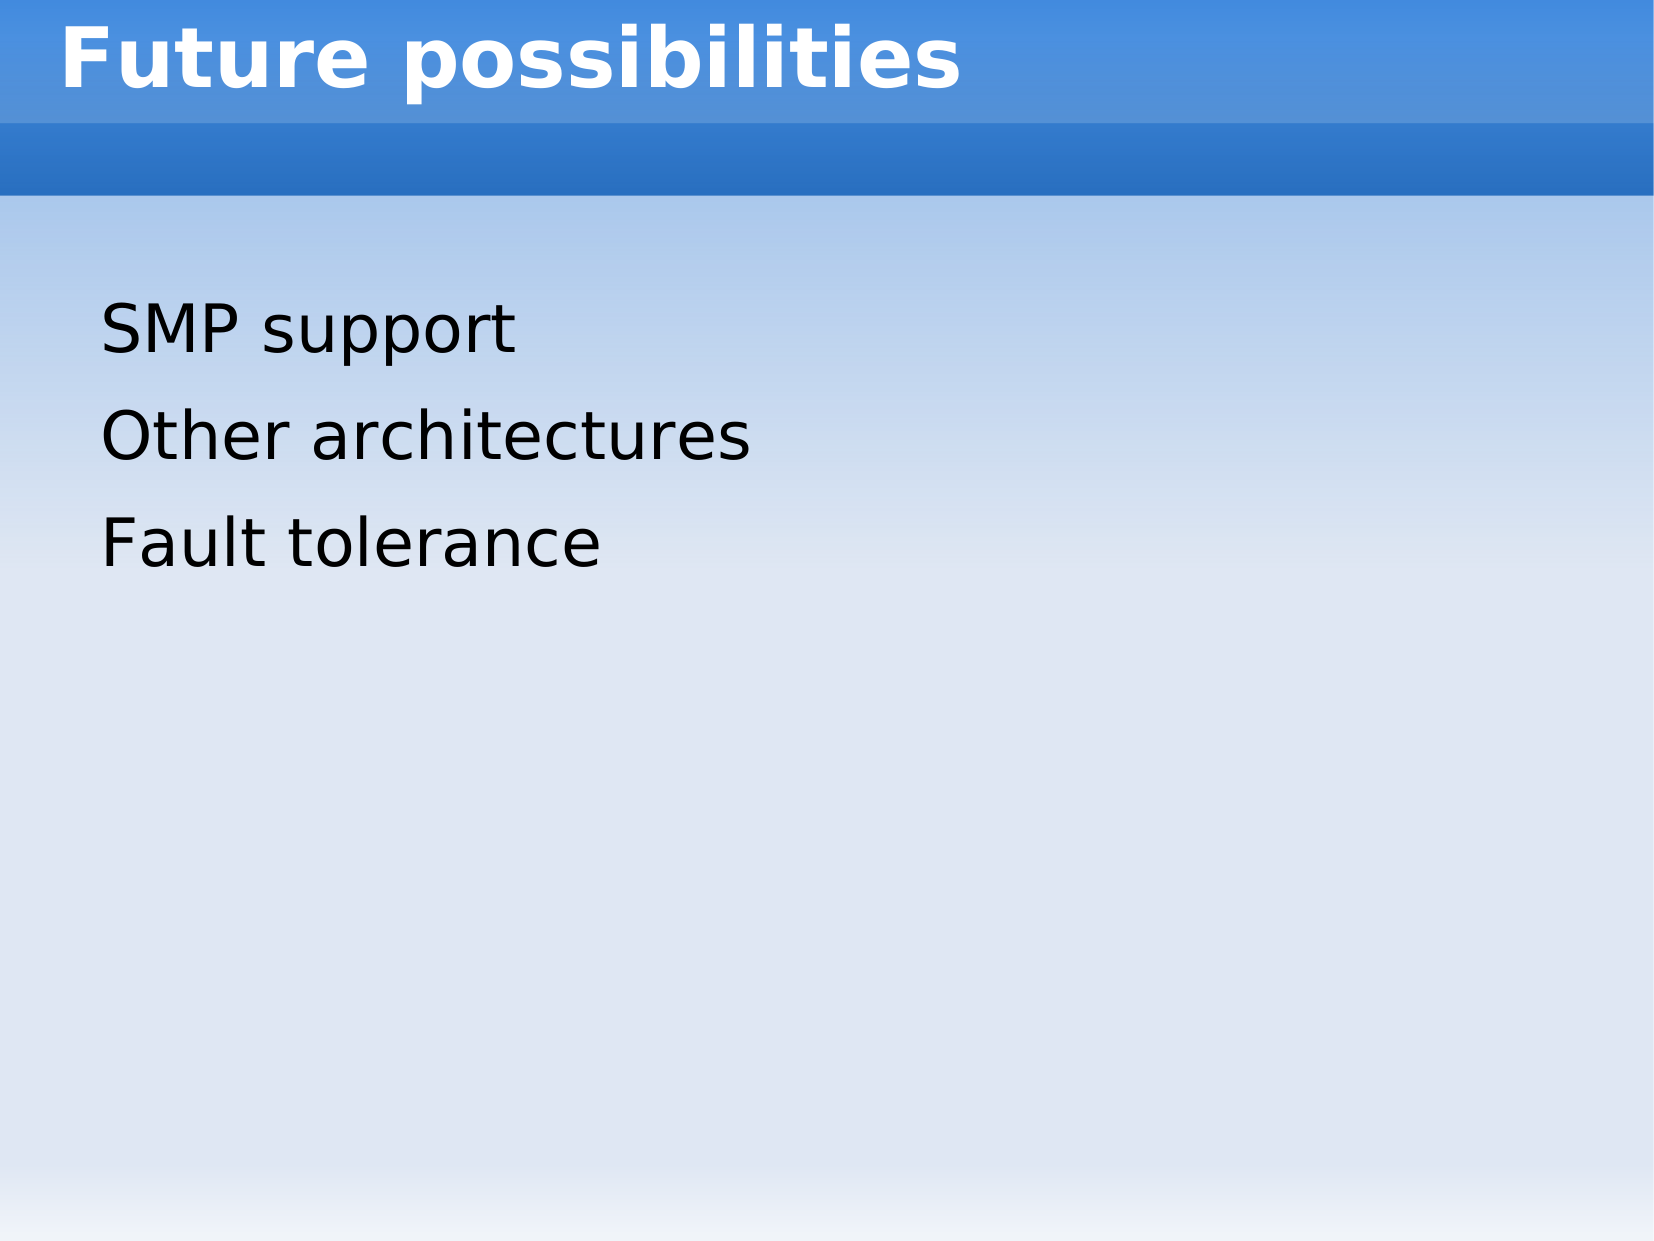

# Future possibilities
SMP support
Other architectures
Fault tolerance